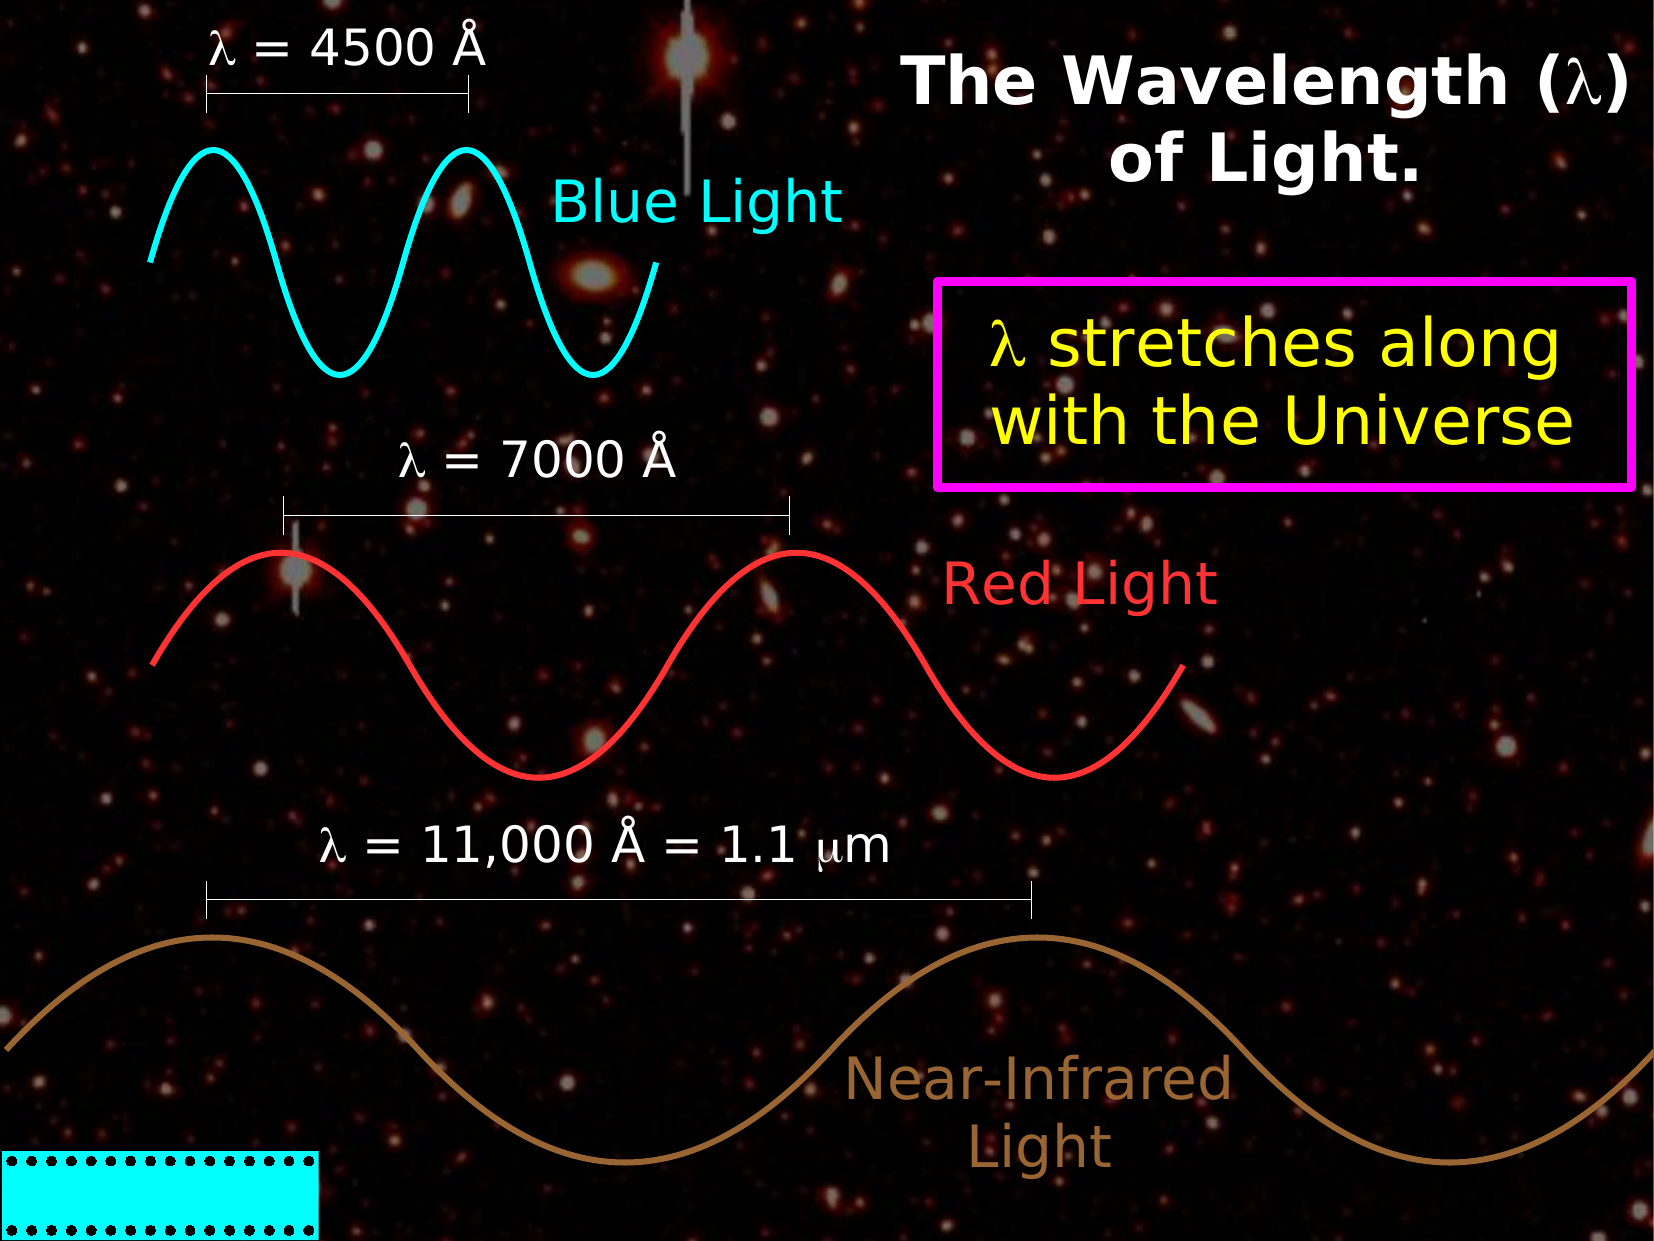

l = 4500 Å
The Wavelength (l)
of Light.
Blue Light
l stretches along
with the Universe
l = 7000 Å
Red Light
l = 11,000 Å = 1.1 mm
Near-Infrared
Light